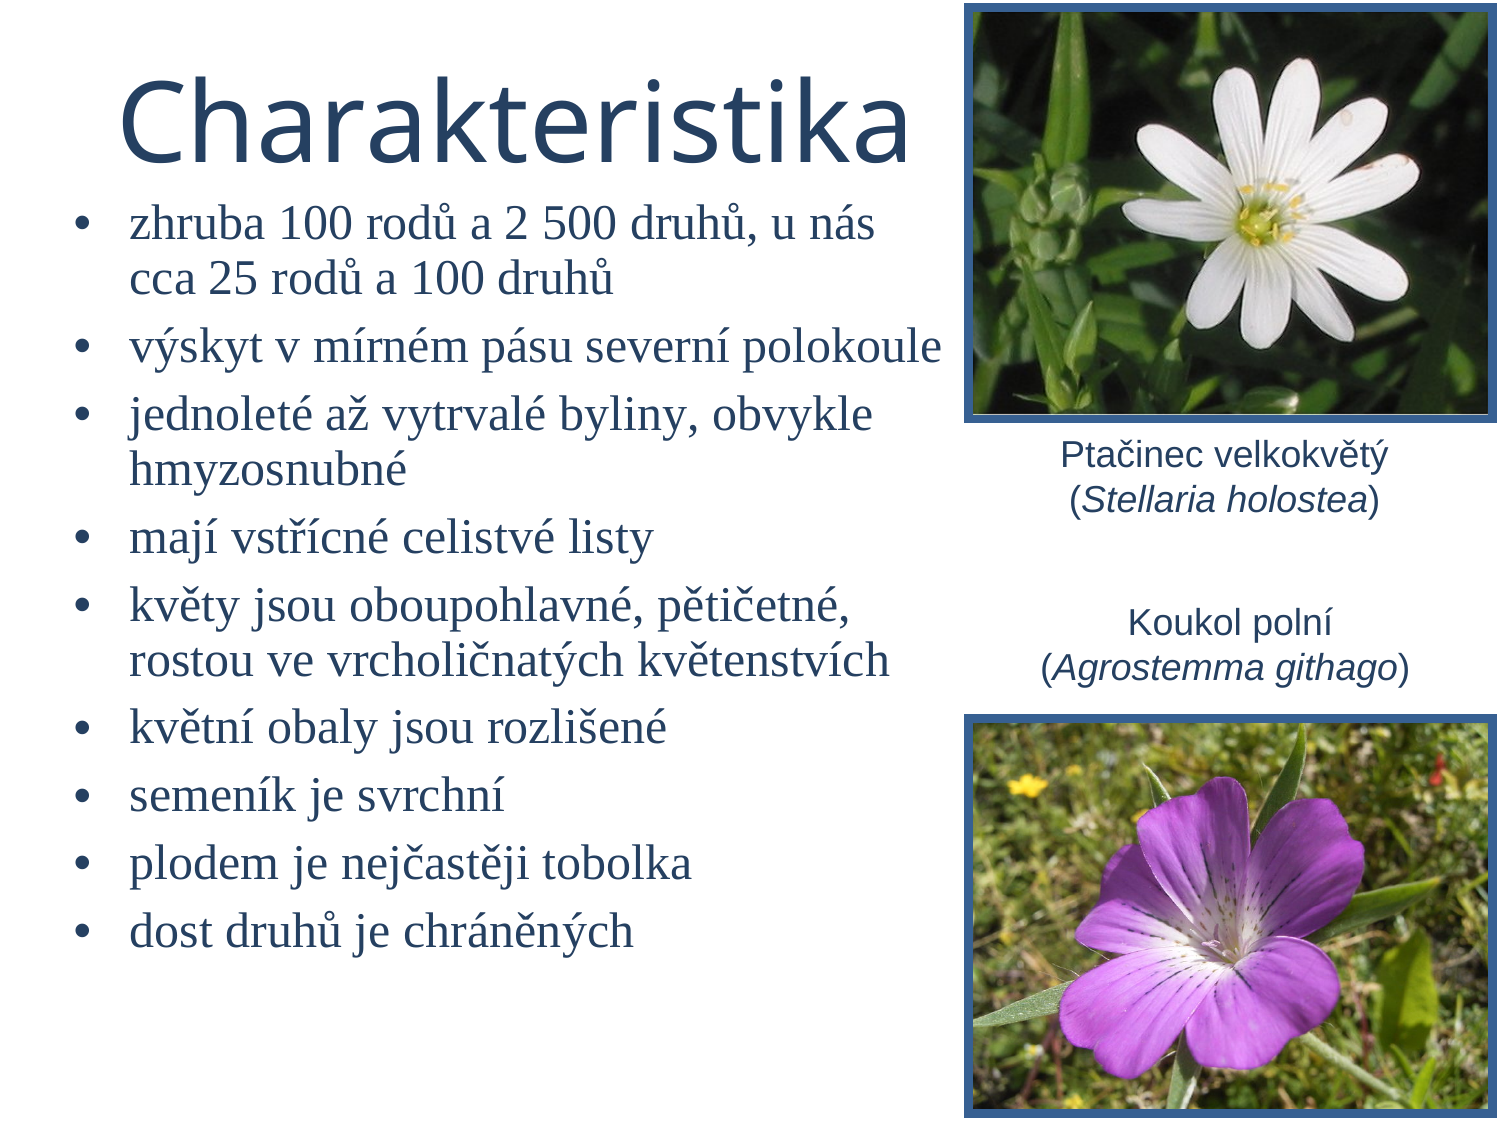

Charakteristika
# zhruba 100 rodů a 2 500 druhů, u nás cca 25 rodů a 100 druhů
výskyt v mírném pásu severní polokoule
jednoleté až vytrvalé byliny, obvykle hmyzosnubné
mají vstřícné celistvé listy
květy jsou oboupohlavné, pětičetné, rostou ve vrcholičnatých květenstvích
květní obaly jsou rozlišené
semeník je svrchní
plodem je nejčastěji tobolka
dost druhů je chráněných
Ptačinec velkokvětý
(Stellaria holostea)
 Koukol polní
(Agrostemma githago)